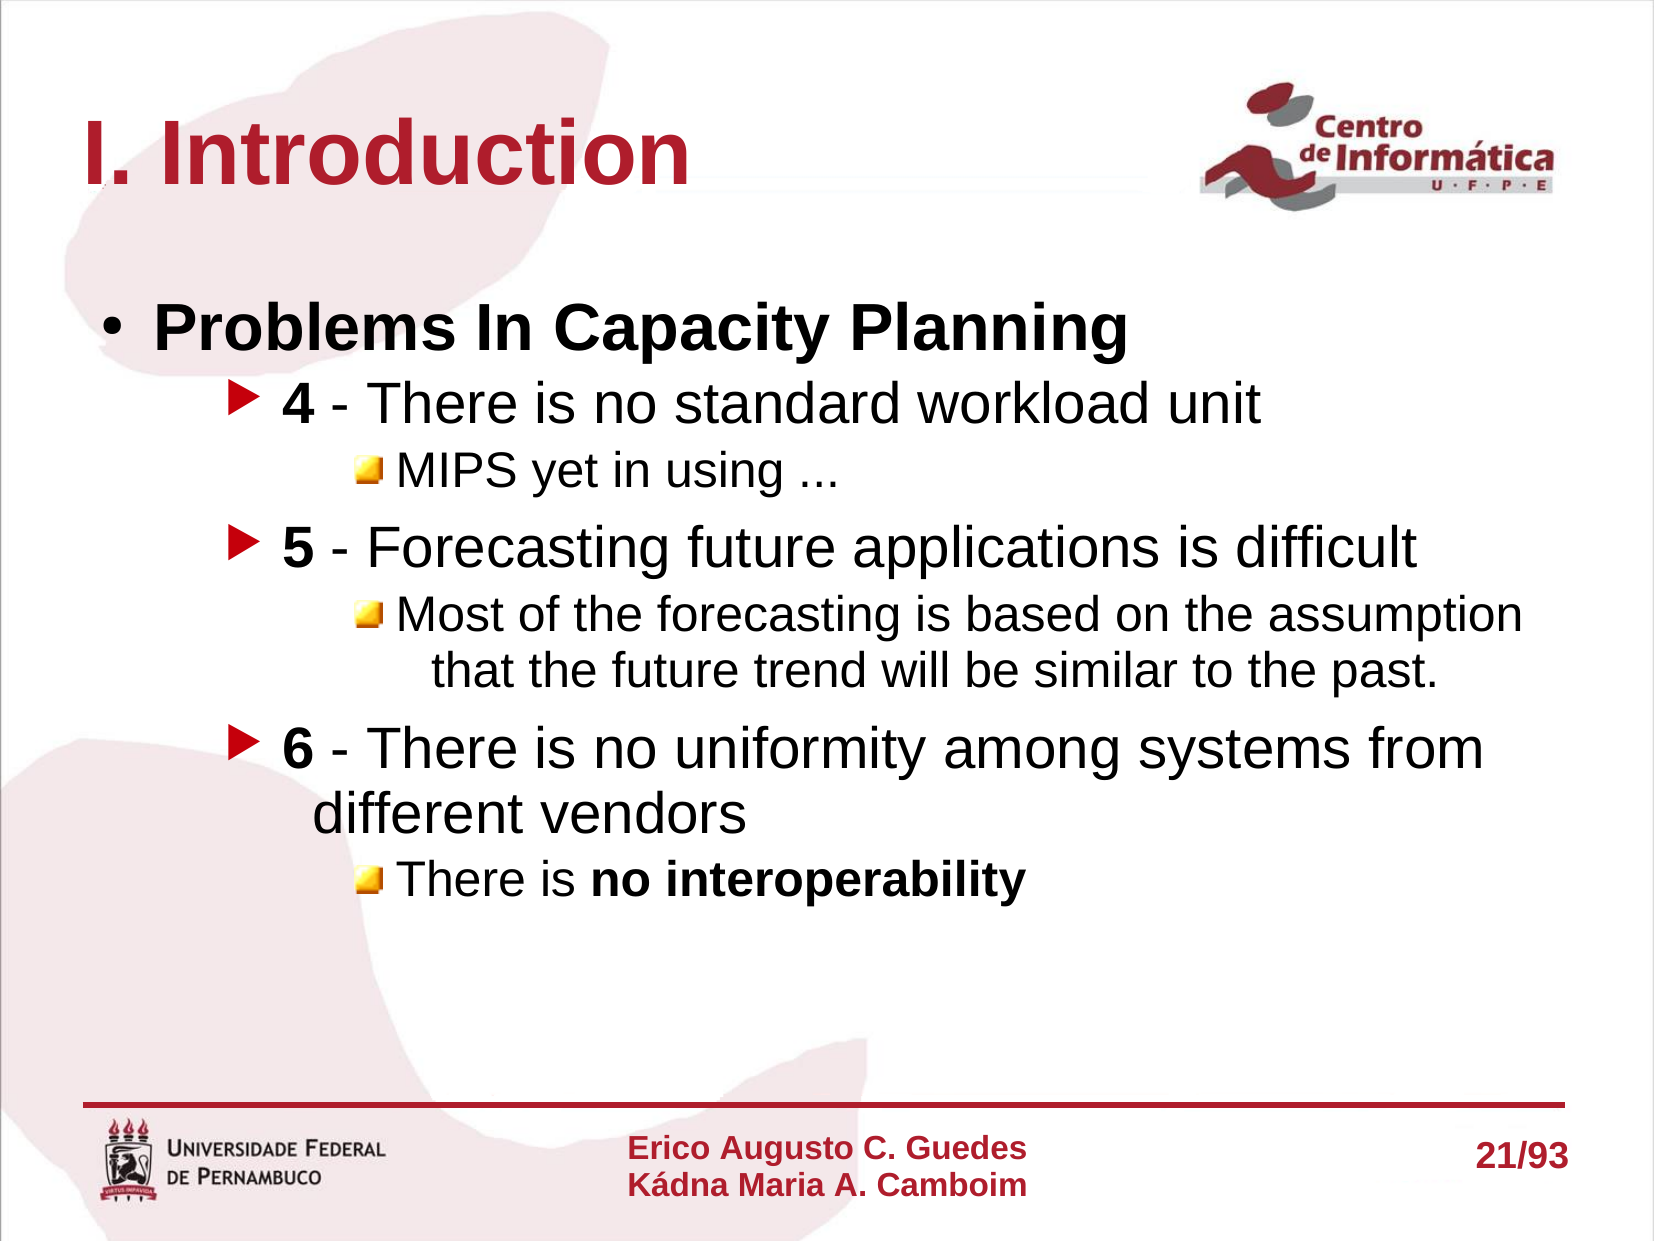

# I. Introduction
Problems In Capacity Planning
 4 - There is no standard workload unit
MIPS yet in using ...
 5 - Forecasting future applications is difficult
Most of the forecasting is based on the assumption that the future trend will be similar to the past.
 6 - There is no uniformity among systems from different vendors
There is no interoperability